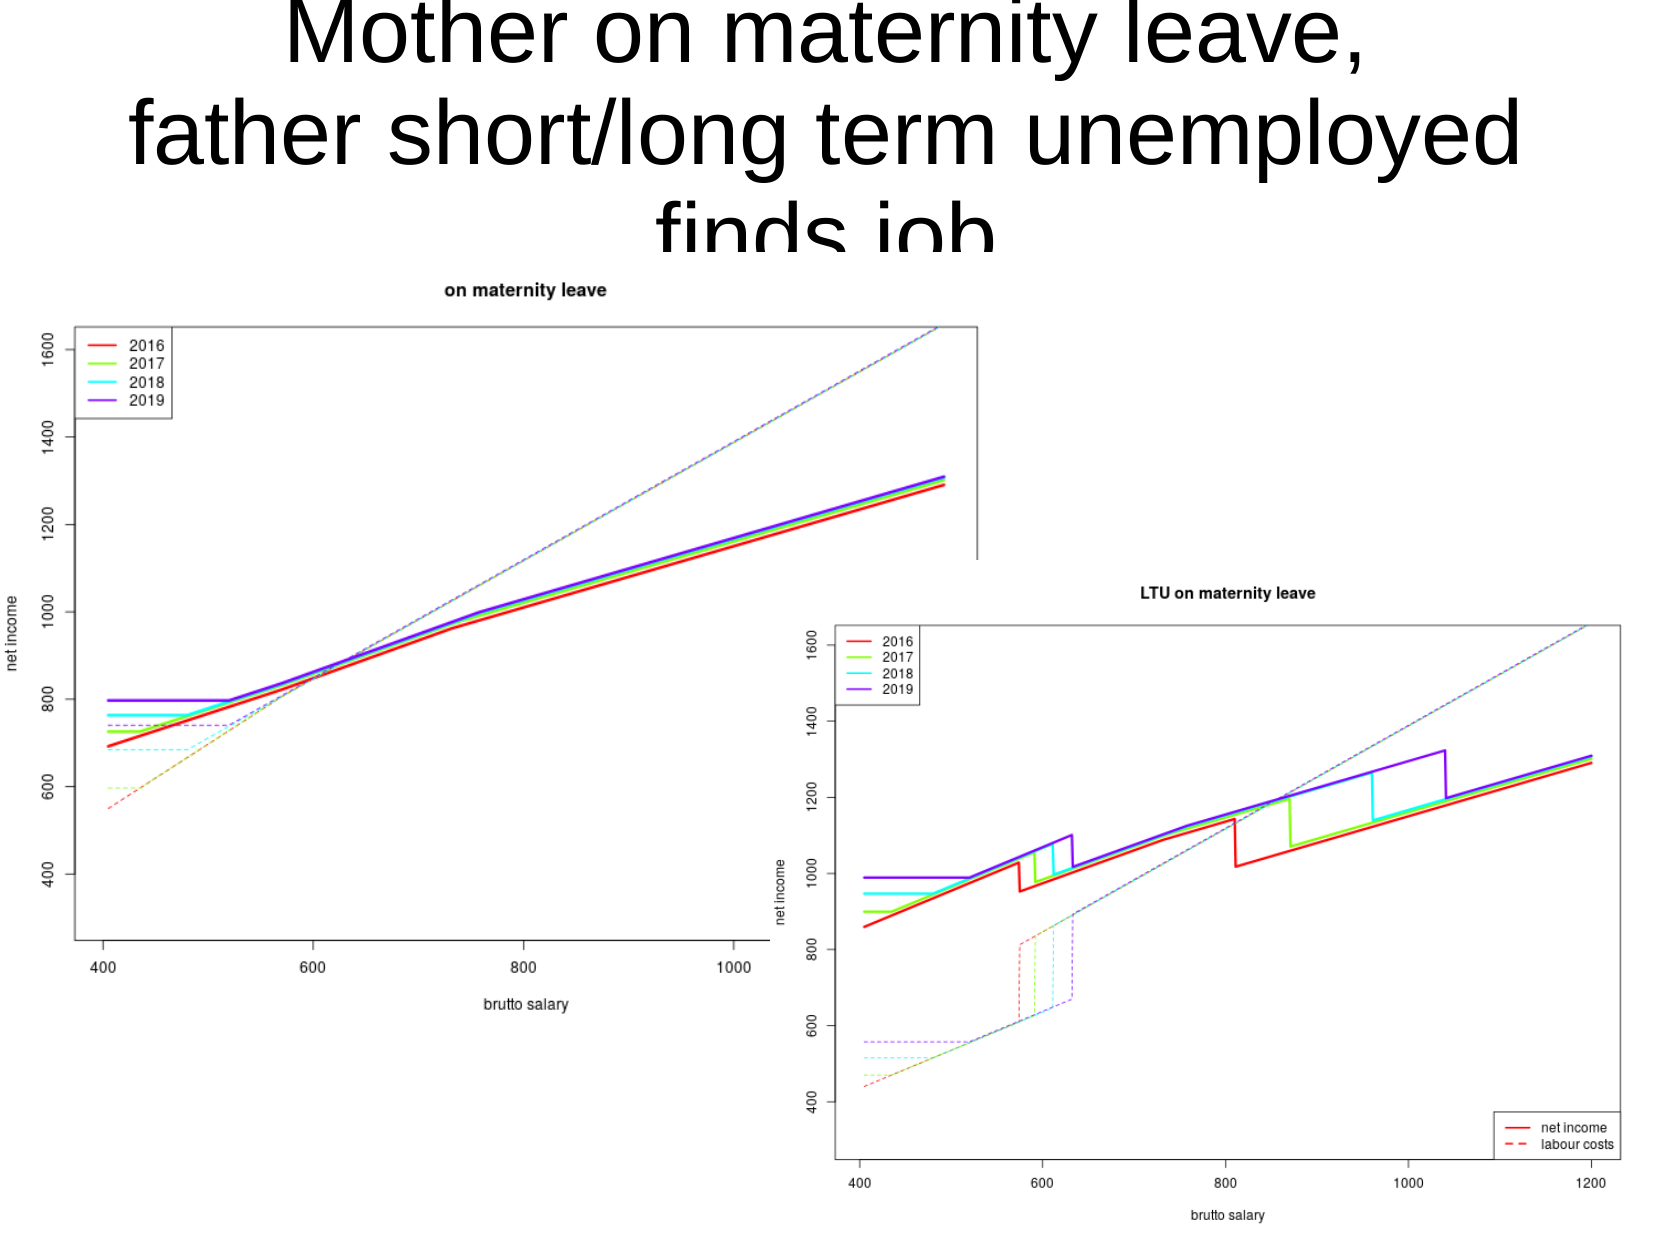

# Mother on maternity leave, father short/long term unemployed finds job